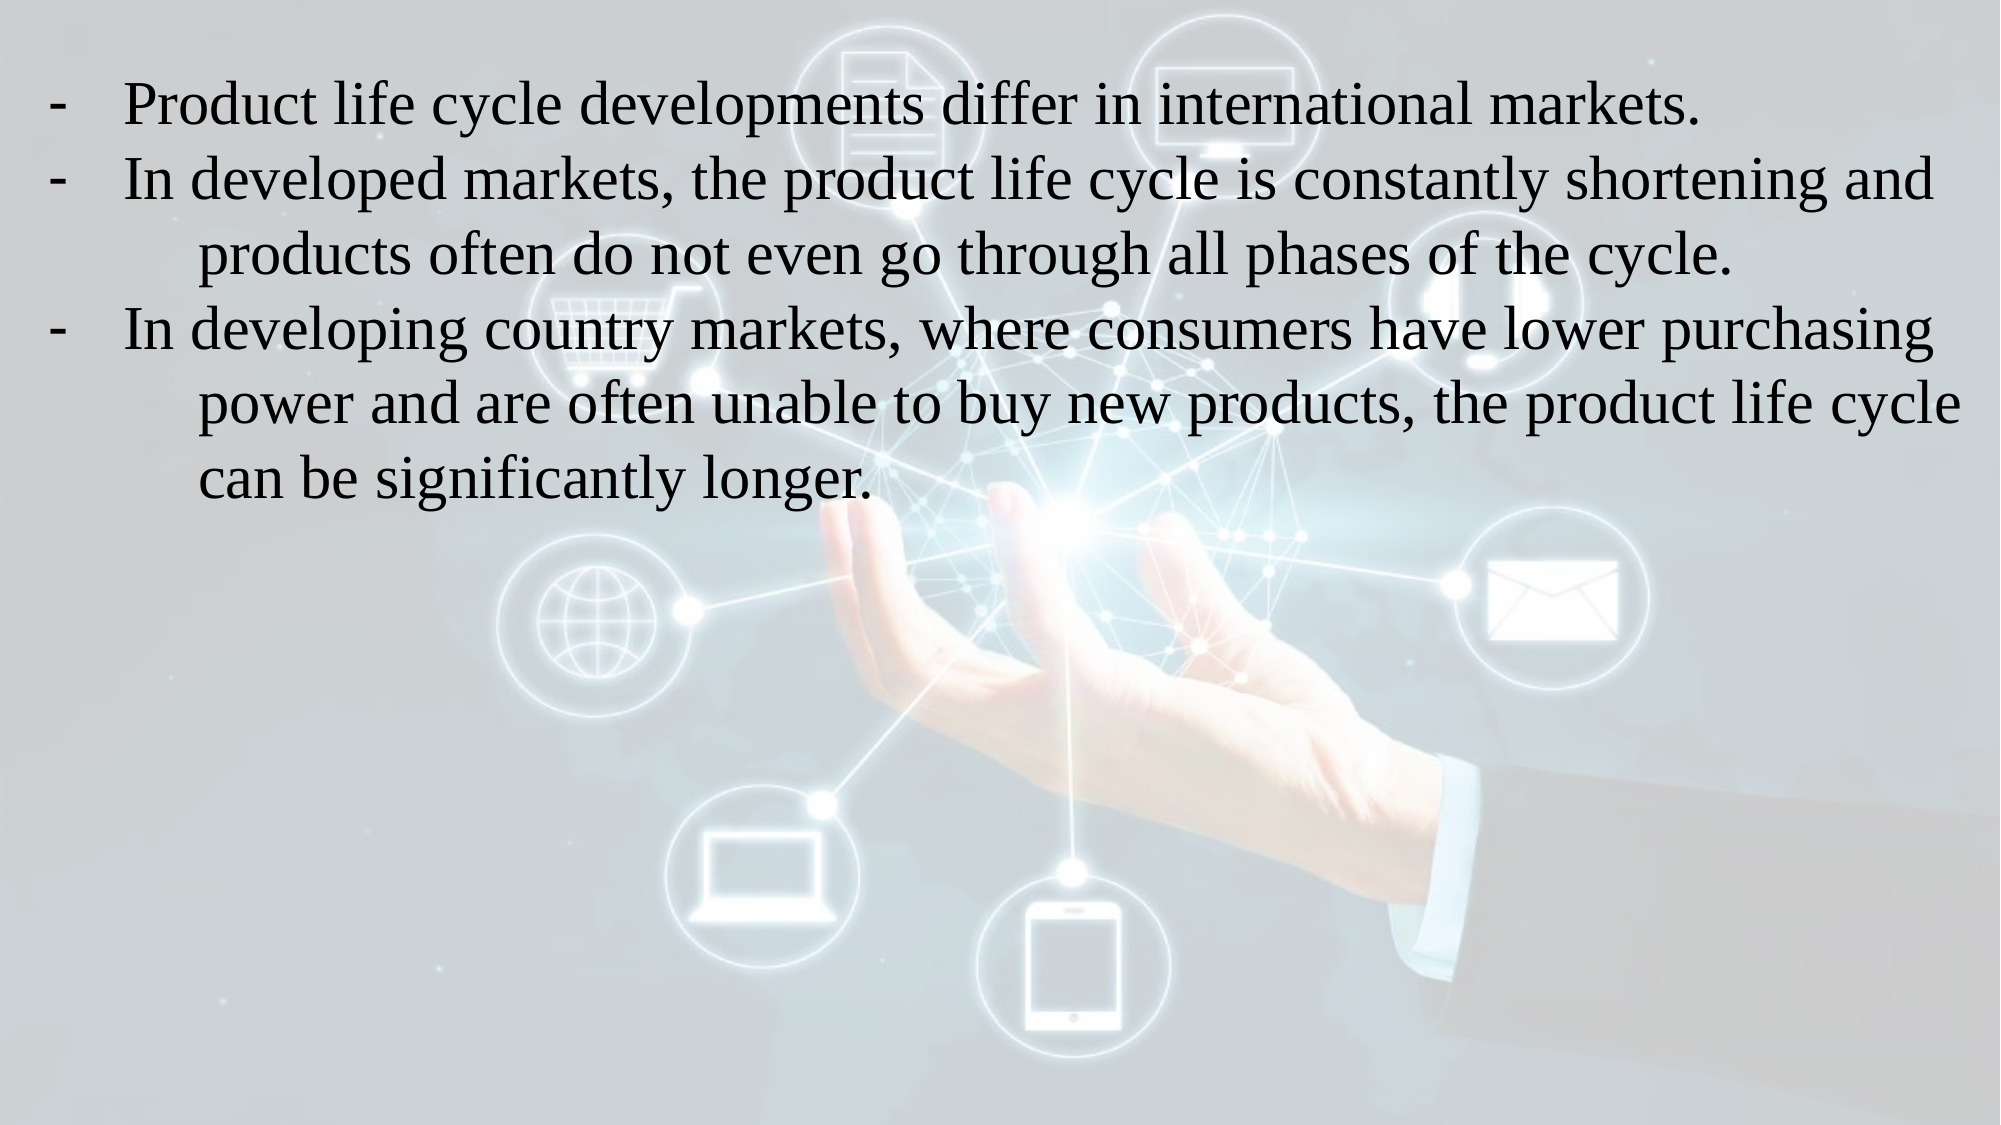

Product life cycle developments differ in international markets.
In developed markets, the product life cycle is constantly shortening and products often do not even go through all phases of the cycle.
In developing country markets, where consumers have lower purchasing power and are often unable to buy new products, the product life cycle can be significantly longer.